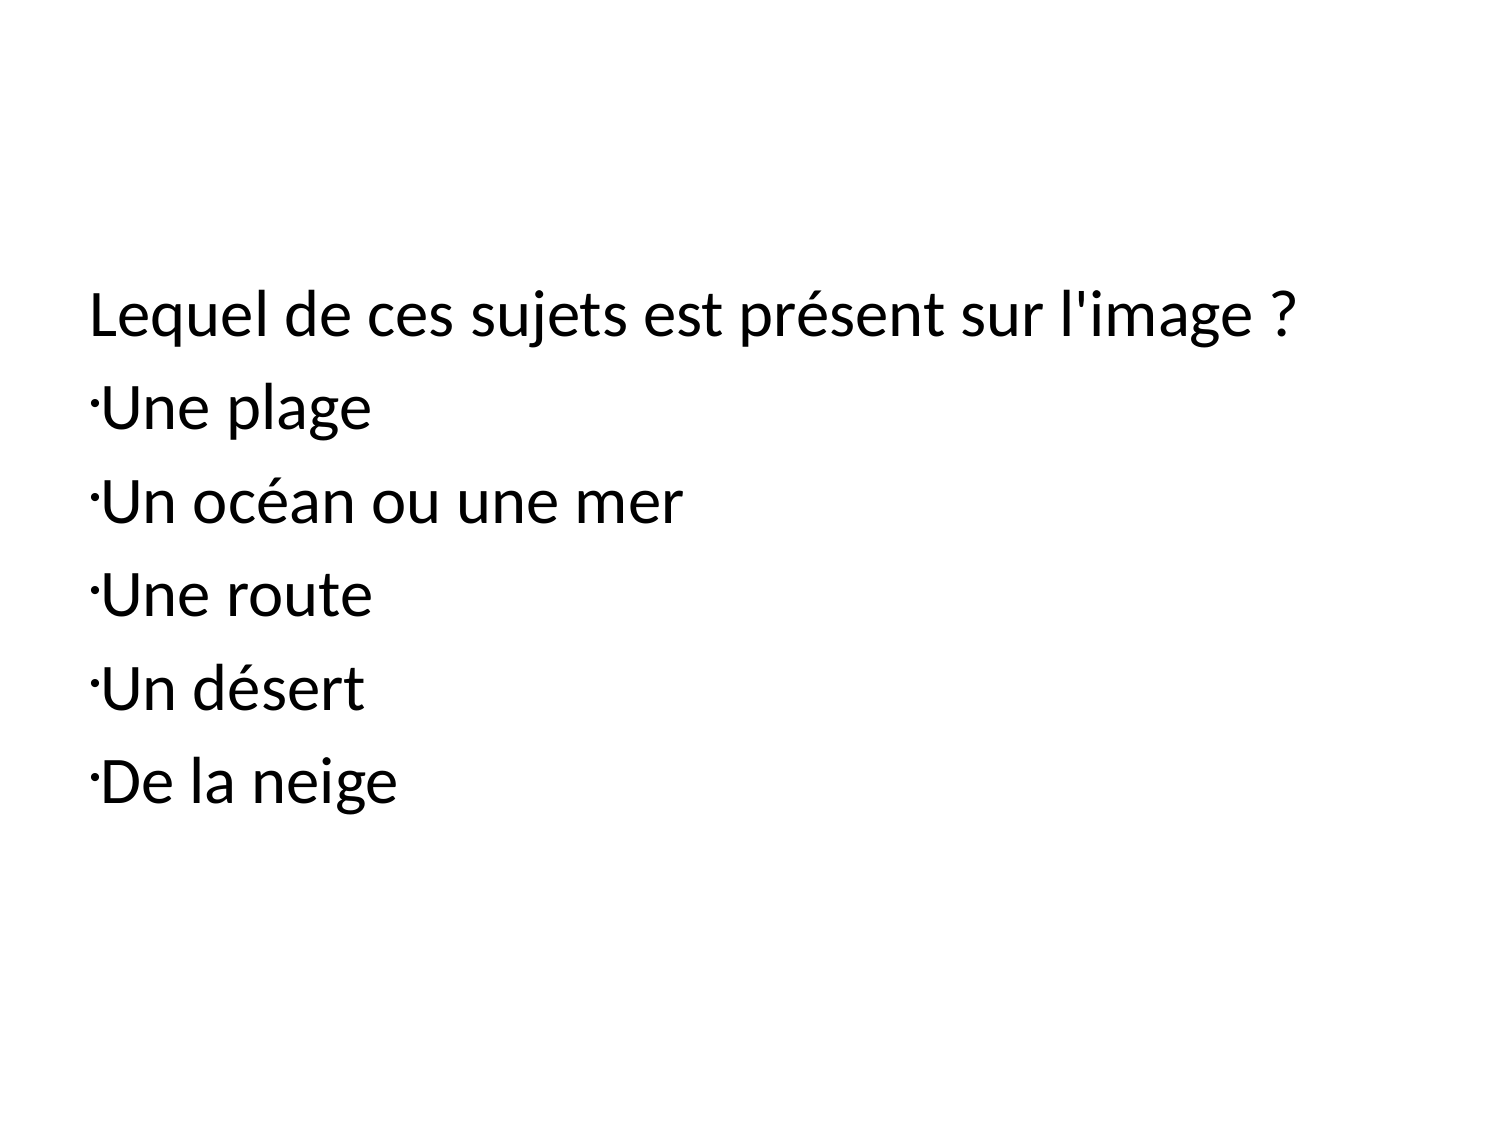

#
Lequel de ces sujets est présent sur l'image ?
Une plage
Un océan ou une mer
Une route
Un désert
De la neige